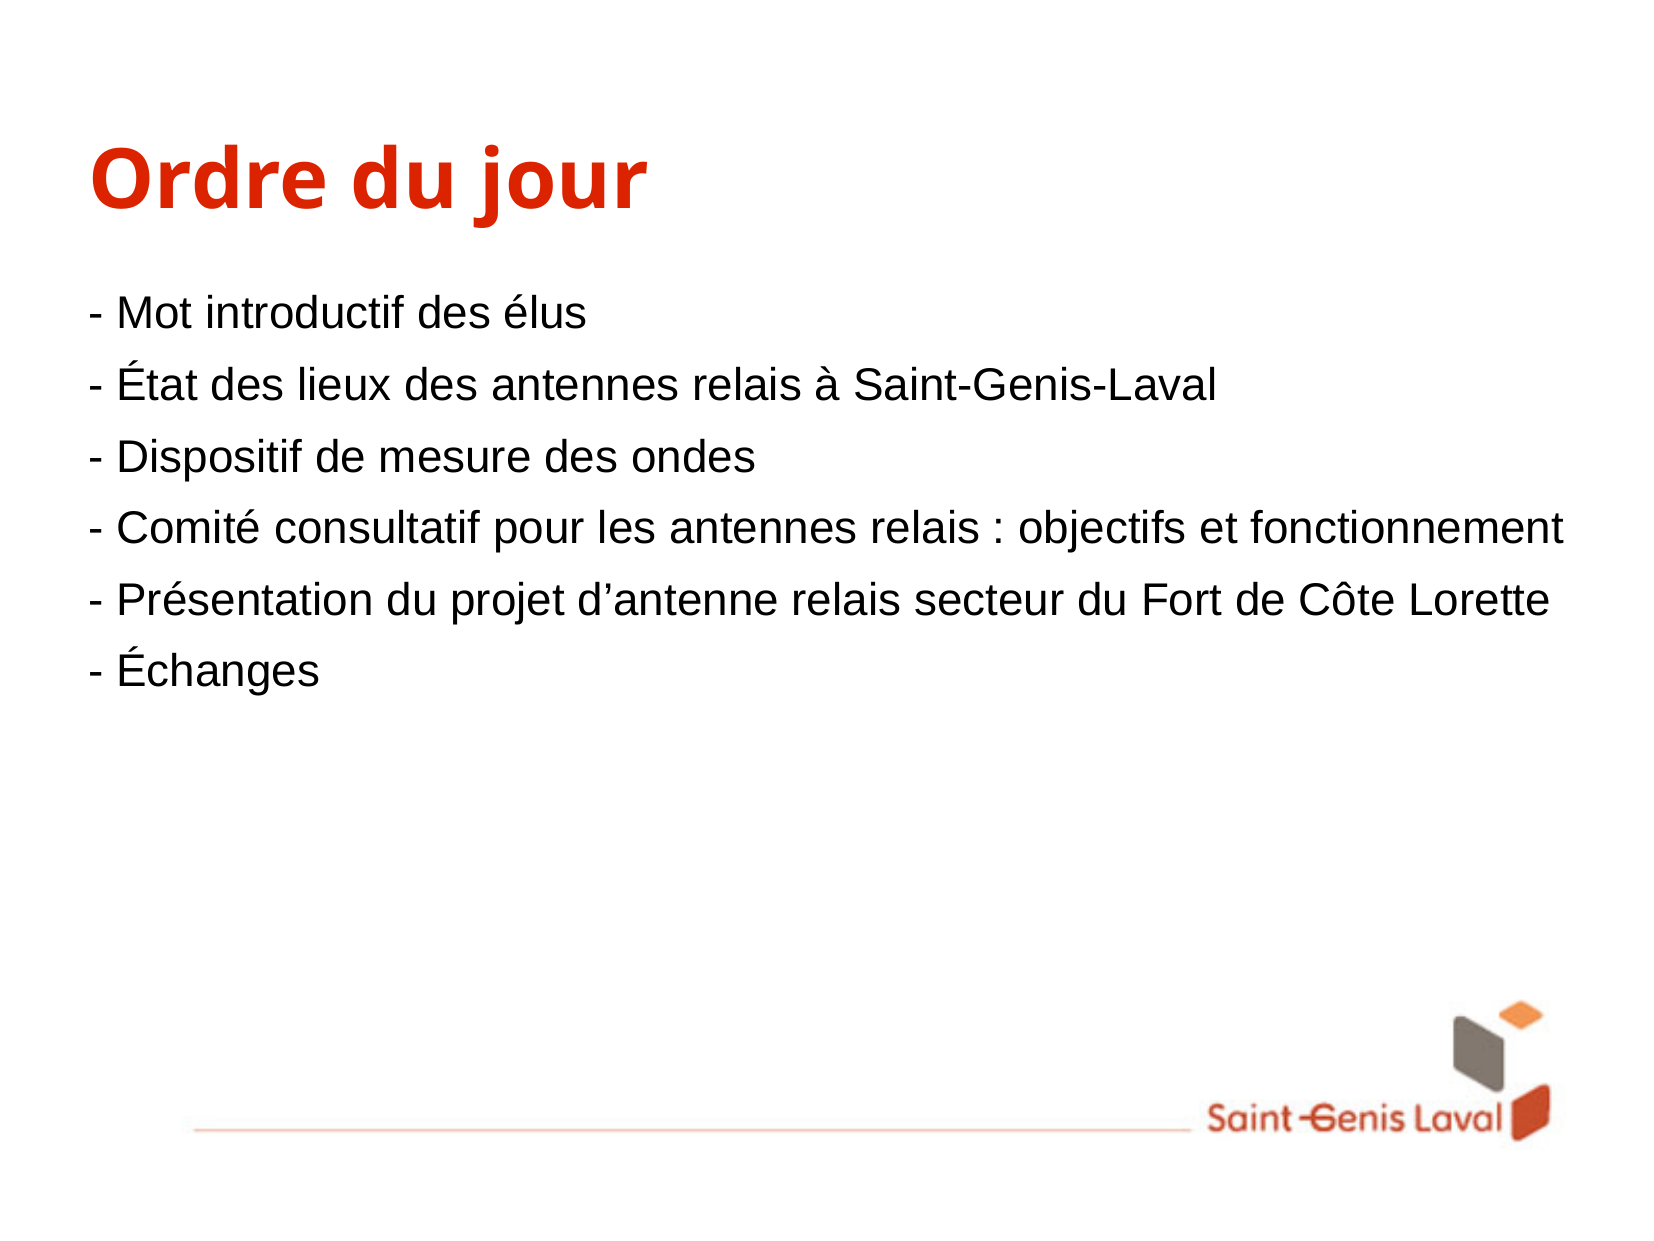

# Ordre du jour
- Mot introductif des élus
- État des lieux des antennes relais à Saint-Genis-Laval
- Dispositif de mesure des ondes
- Comité consultatif pour les antennes relais : objectifs et fonctionnement
- Présentation du projet d’antenne relais secteur du Fort de Côte Lorette
- Échanges